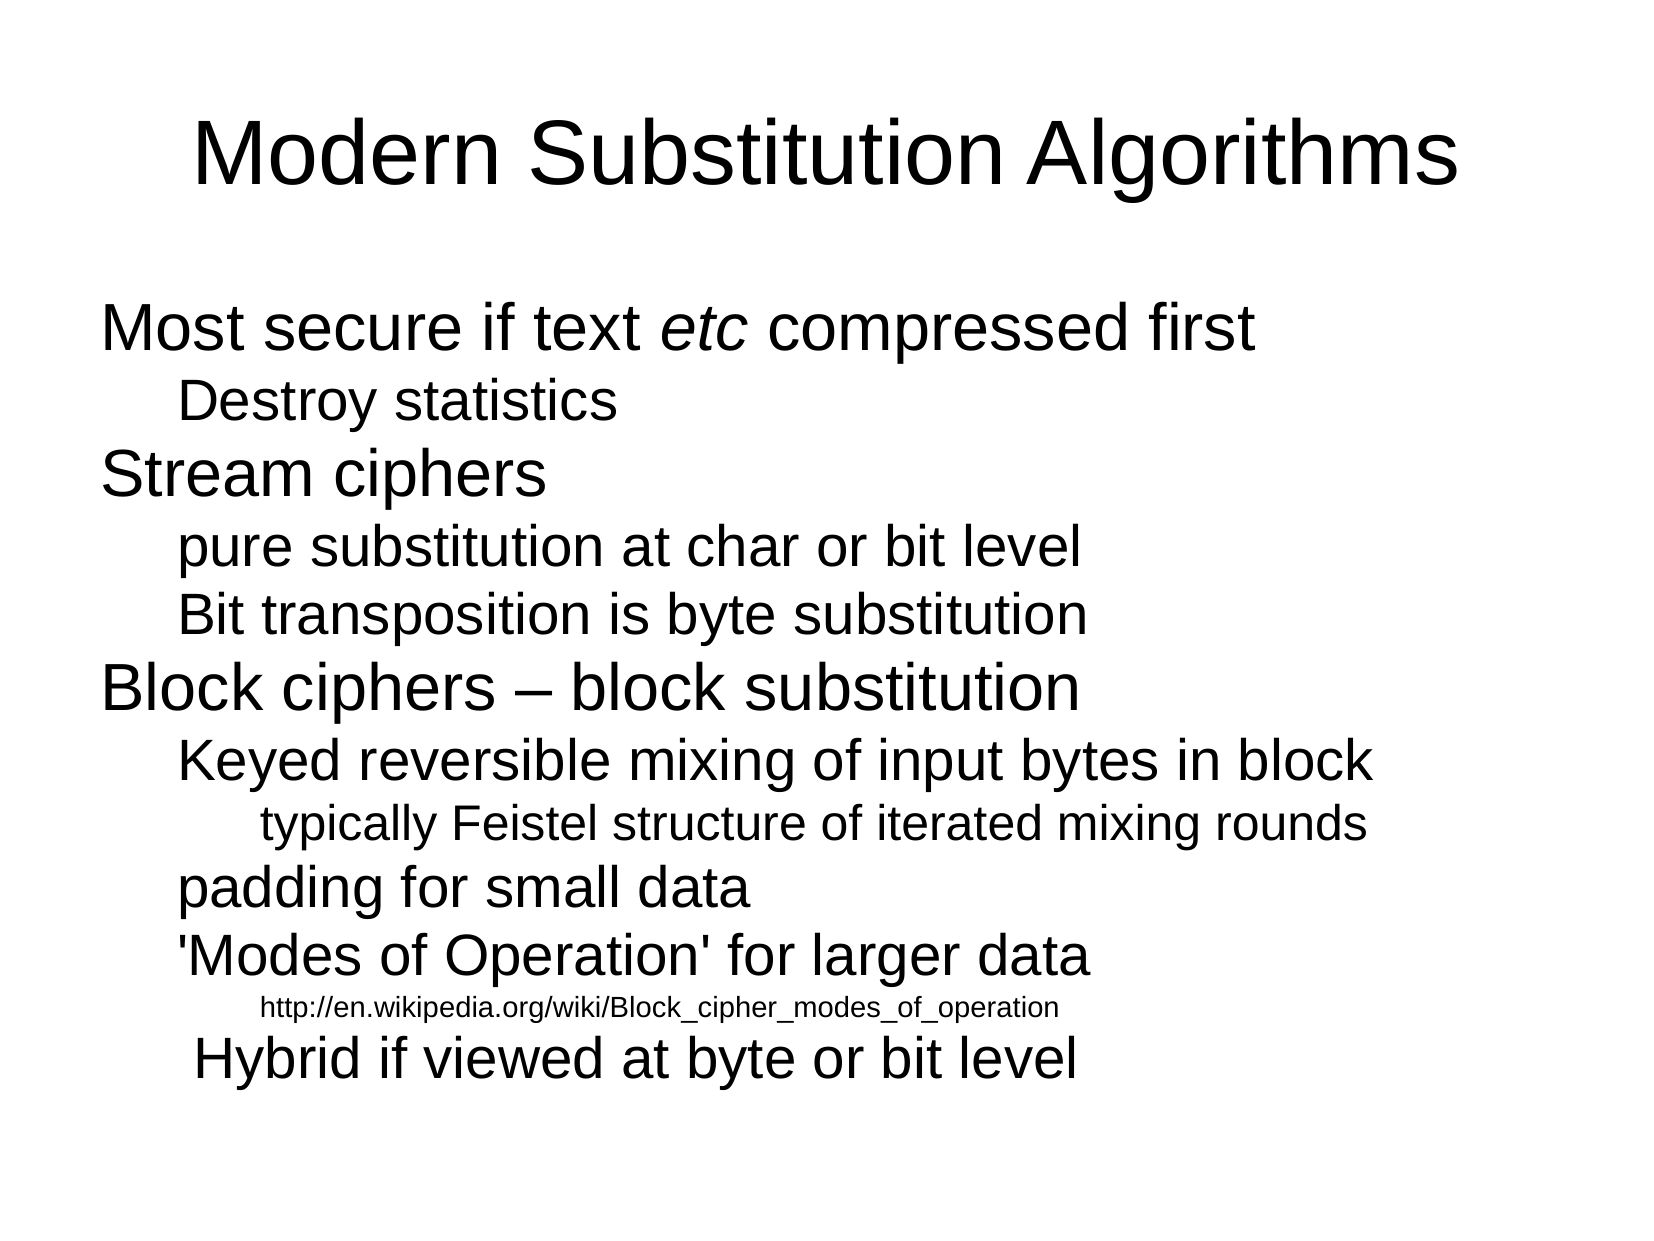

# Modern Substitution Algorithms
Most secure if text etc compressed first
Destroy statistics
Stream ciphers
pure substitution at char or bit level
Bit transposition is byte substitution
Block ciphers – block substitution
Keyed reversible mixing of input bytes in block
typically Feistel structure of iterated mixing rounds
padding for small data
'Modes of Operation' for larger data
http://en.wikipedia.org/wiki/Block_cipher_modes_of_operation
 Hybrid if viewed at byte or bit level